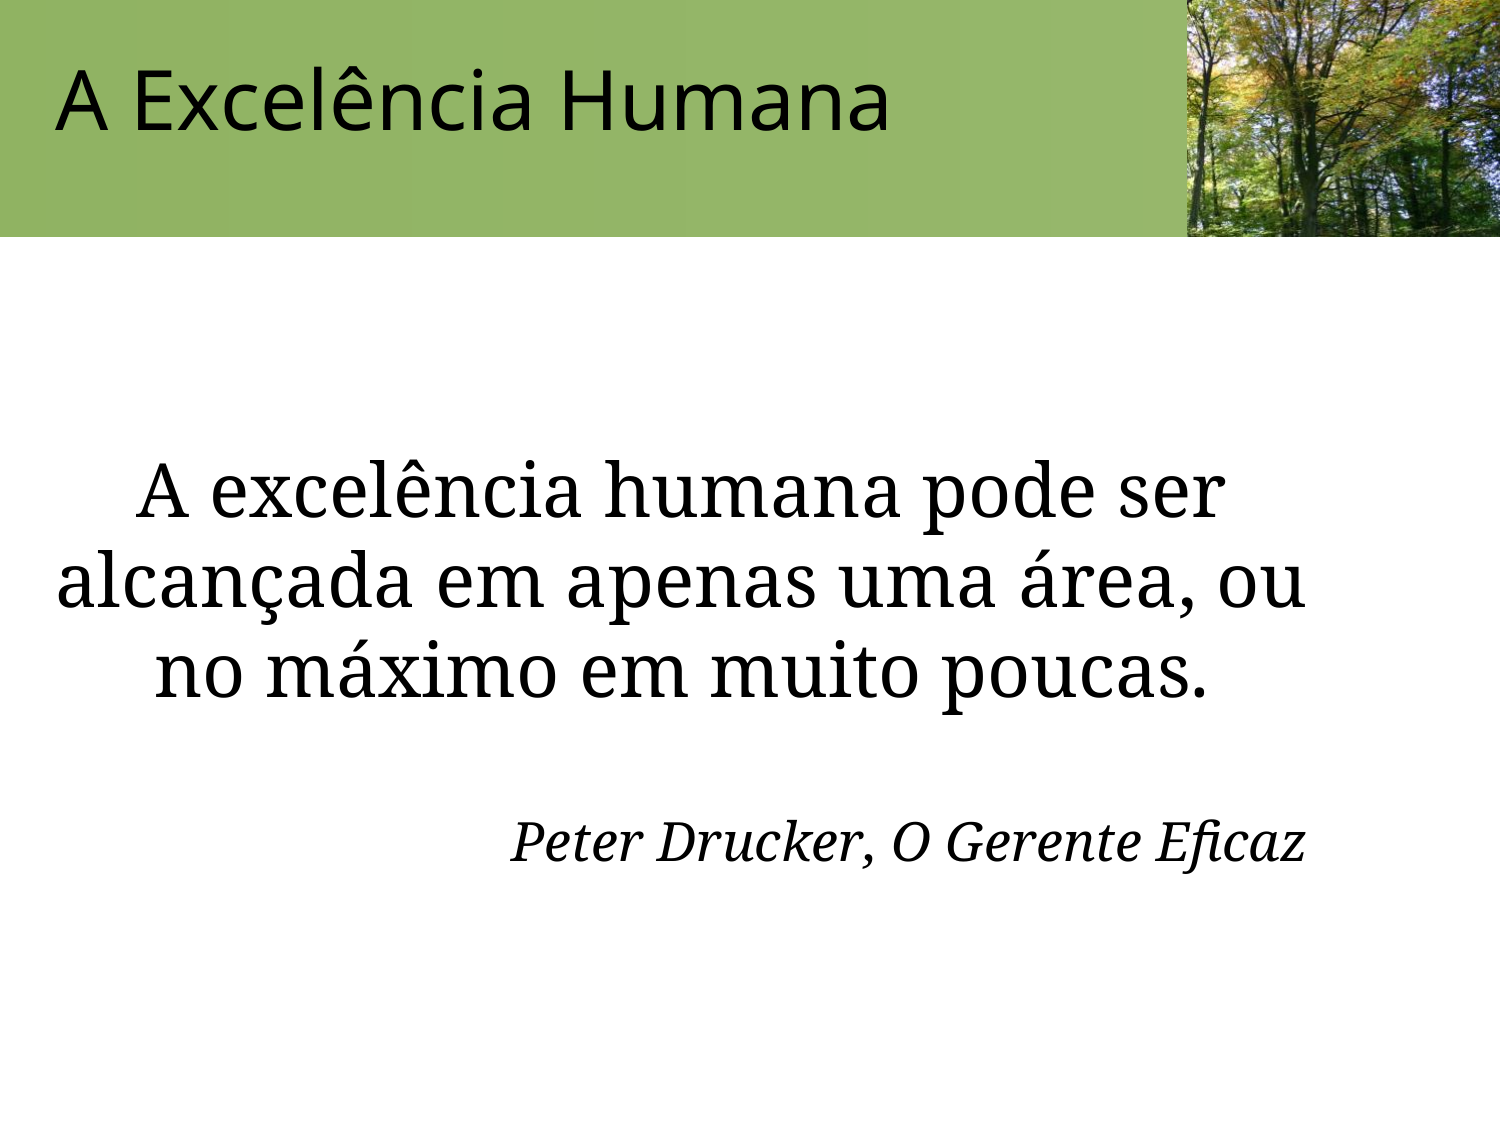

# A Excelência Humana
A excelência humana pode ser alcançada em apenas uma área, ou no máximo em muito poucas.
Peter Drucker, O Gerente Eficaz